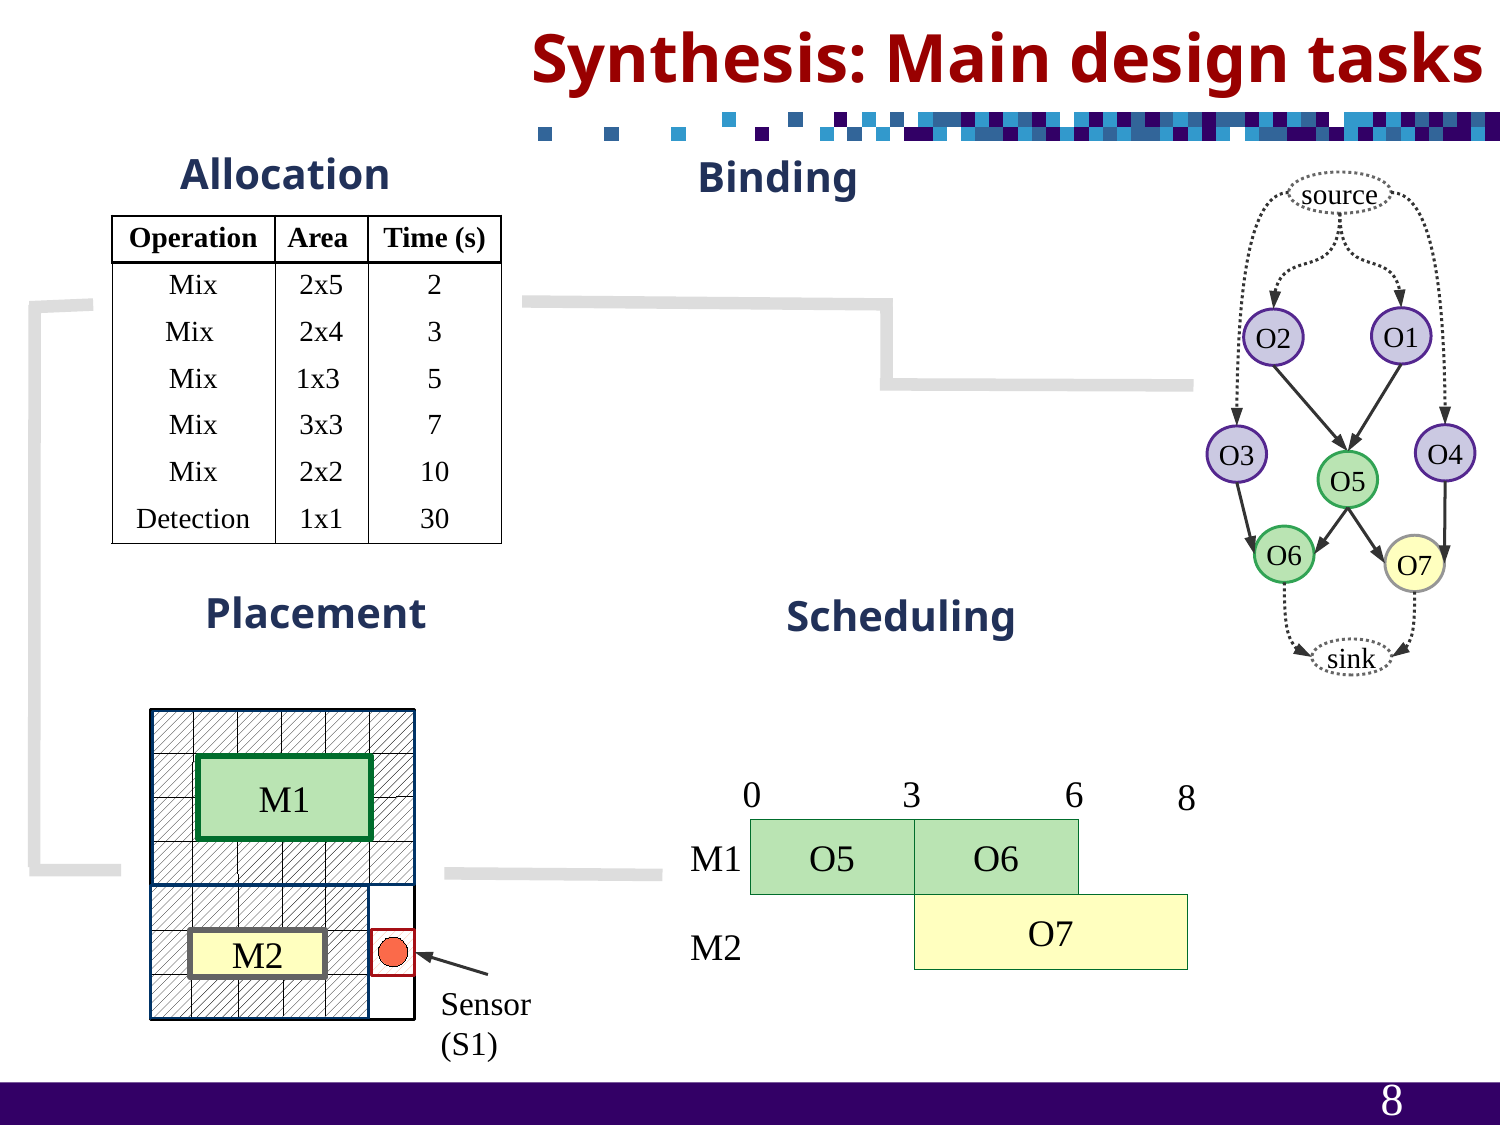

# Synthesis: Main design tasks
Allocation
Binding
source
O1
O2
O4
O3
O5
O6
O7
sink
| Operation | Area | Time (s) |
| --- | --- | --- |
| Mix | 2x5 | 2 |
| Mix | 2x4 | 3 |
| Mix | 1x3 | 5 |
| Mix | 3x3 | 7 |
| Mix | 2x2 | 10 |
| Detection | 1x1 | 30 |
Placement
Scheduling
M1
0
3
6
8
O5
O6
M1
O7
M2
M2
Sensor
(S1)